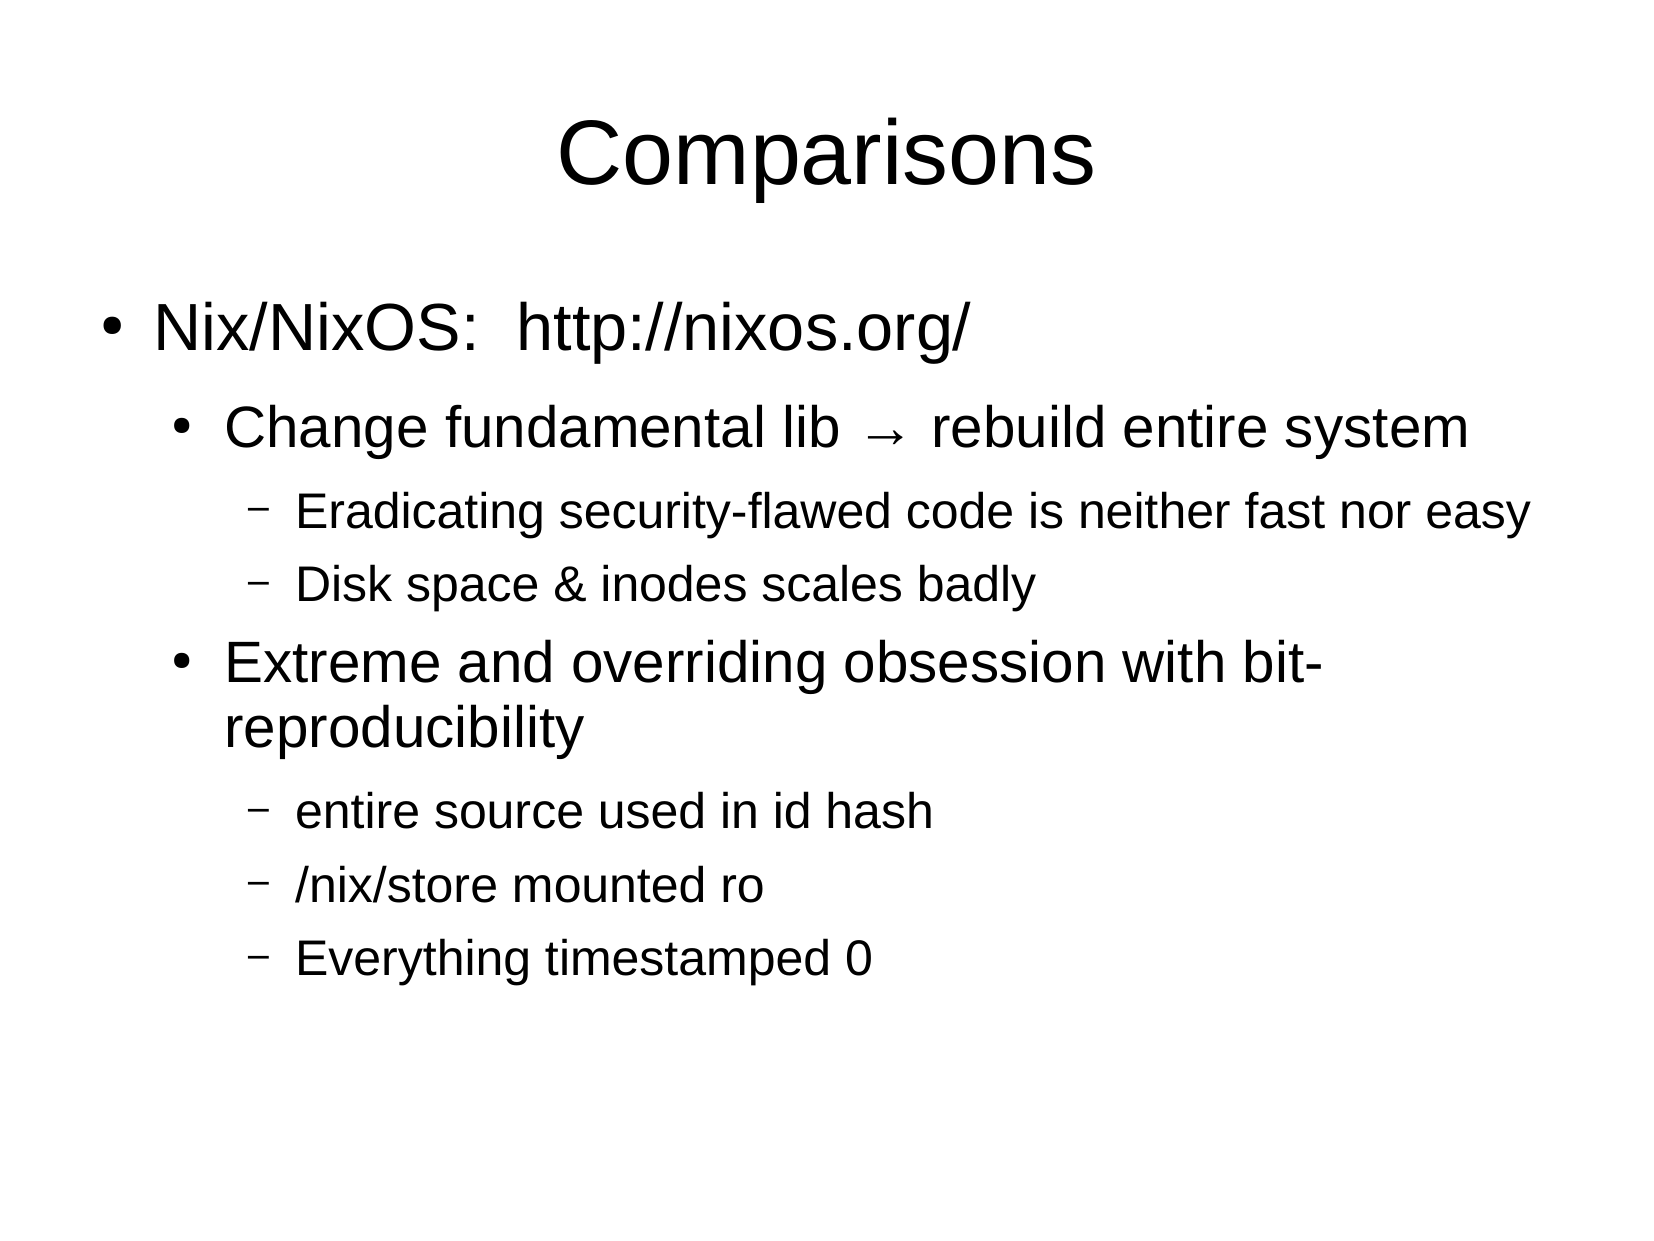

# Comparisons
Nix/NixOS: http://nixos.org/
Change fundamental lib → rebuild entire system
Eradicating security-flawed code is neither fast nor easy
Disk space & inodes scales badly
Extreme and overriding obsession with bit-reproducibility
entire source used in id hash
/nix/store mounted ro
Everything timestamped 0